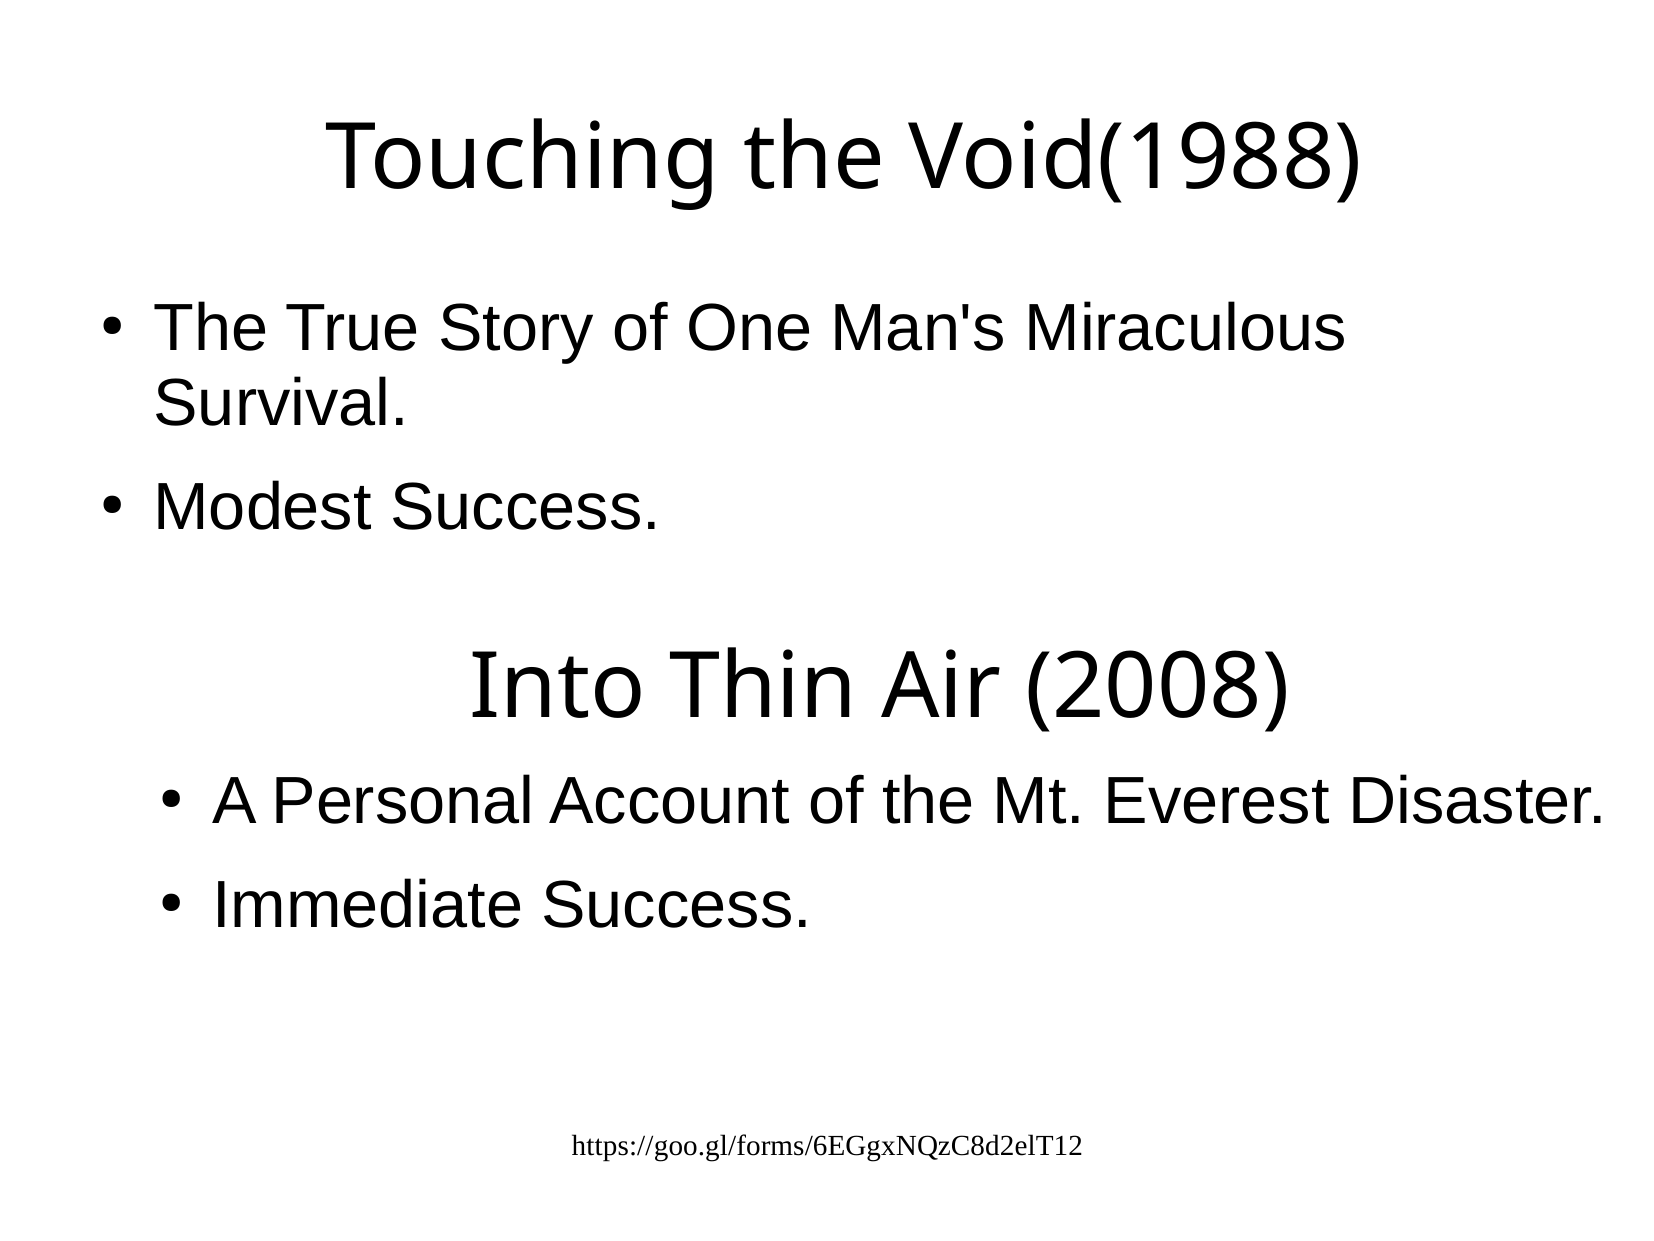

# Touching the Void(1988)
The True Story of One Man's Miraculous Survival.
Modest Success.
Into Thin Air (2008)
A Personal Account of the Mt. Everest Disaster.
Immediate Success.
https://goo.gl/forms/6EGgxNQzC8d2elT12